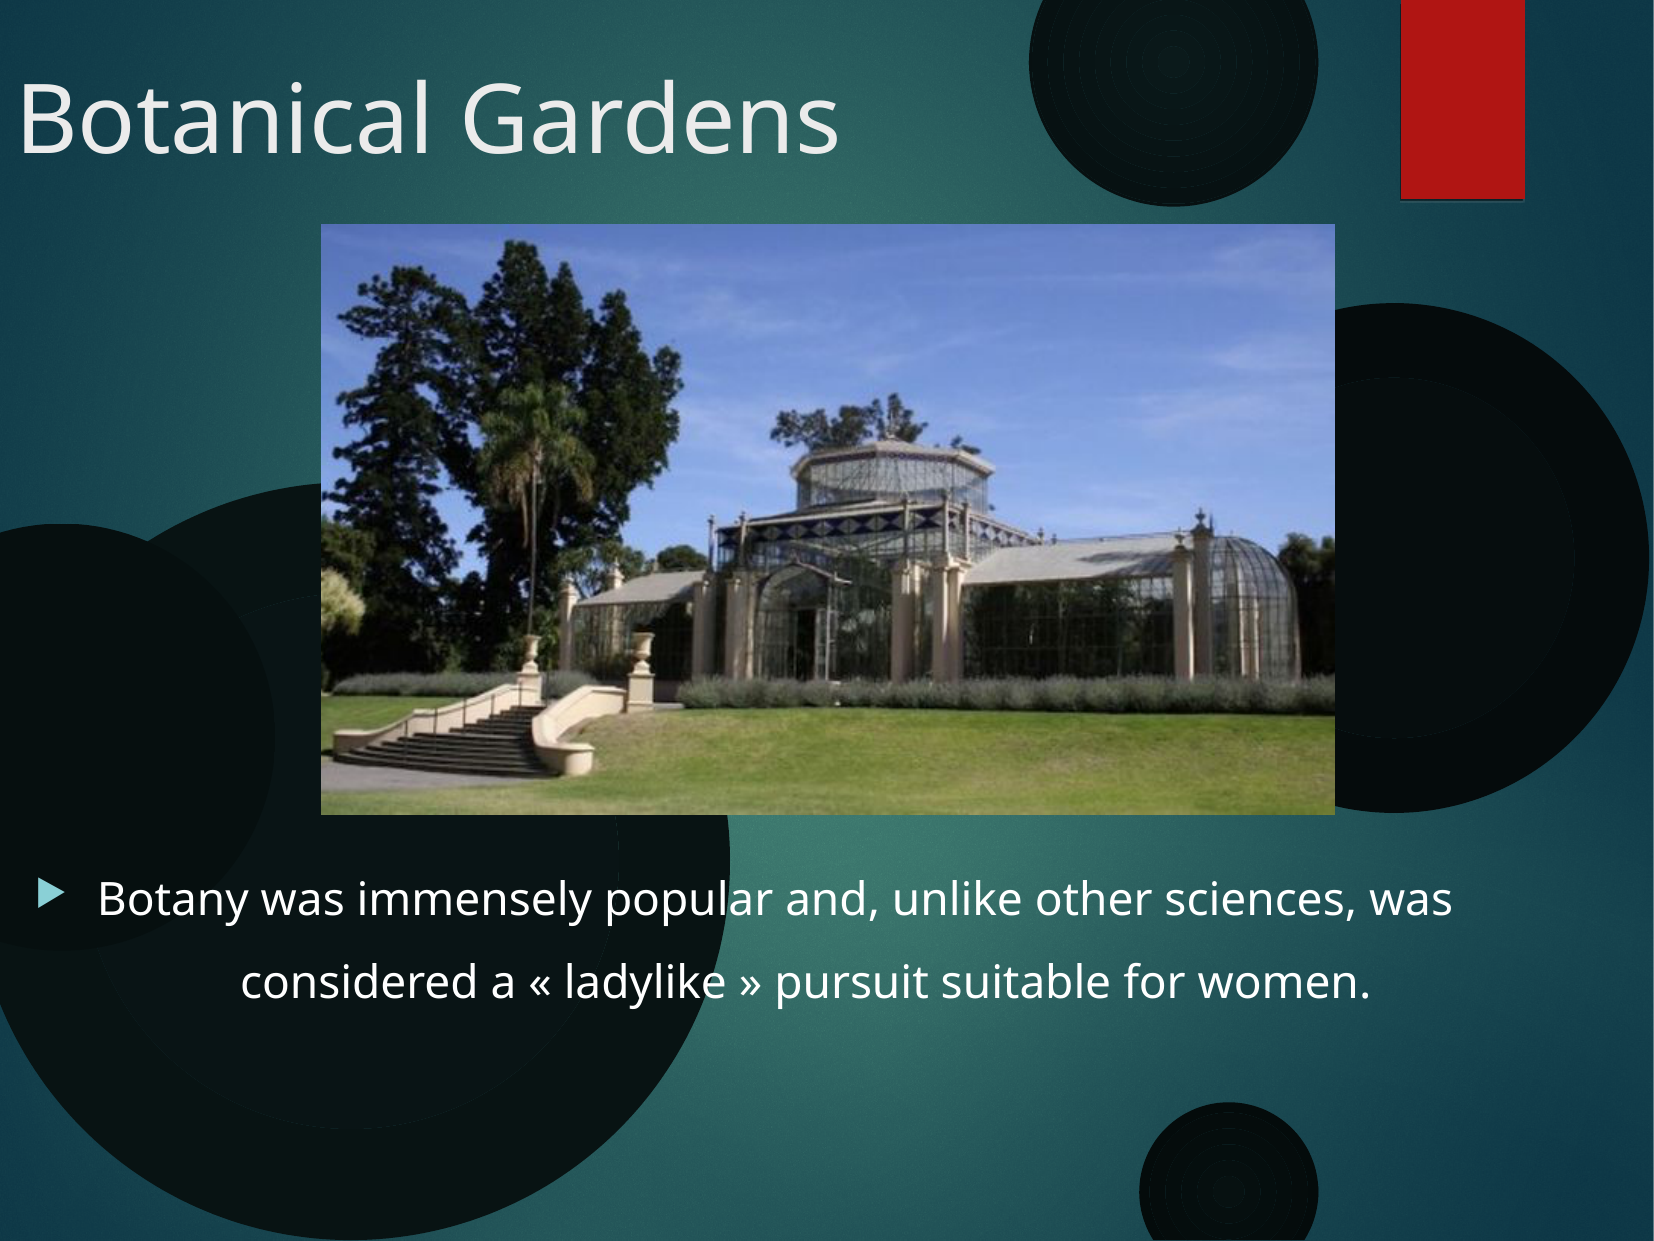

# Botanical Gardens
Botany was immensely popular and, unlike other sciences, was considered a « ladylike » pursuit suitable for women.